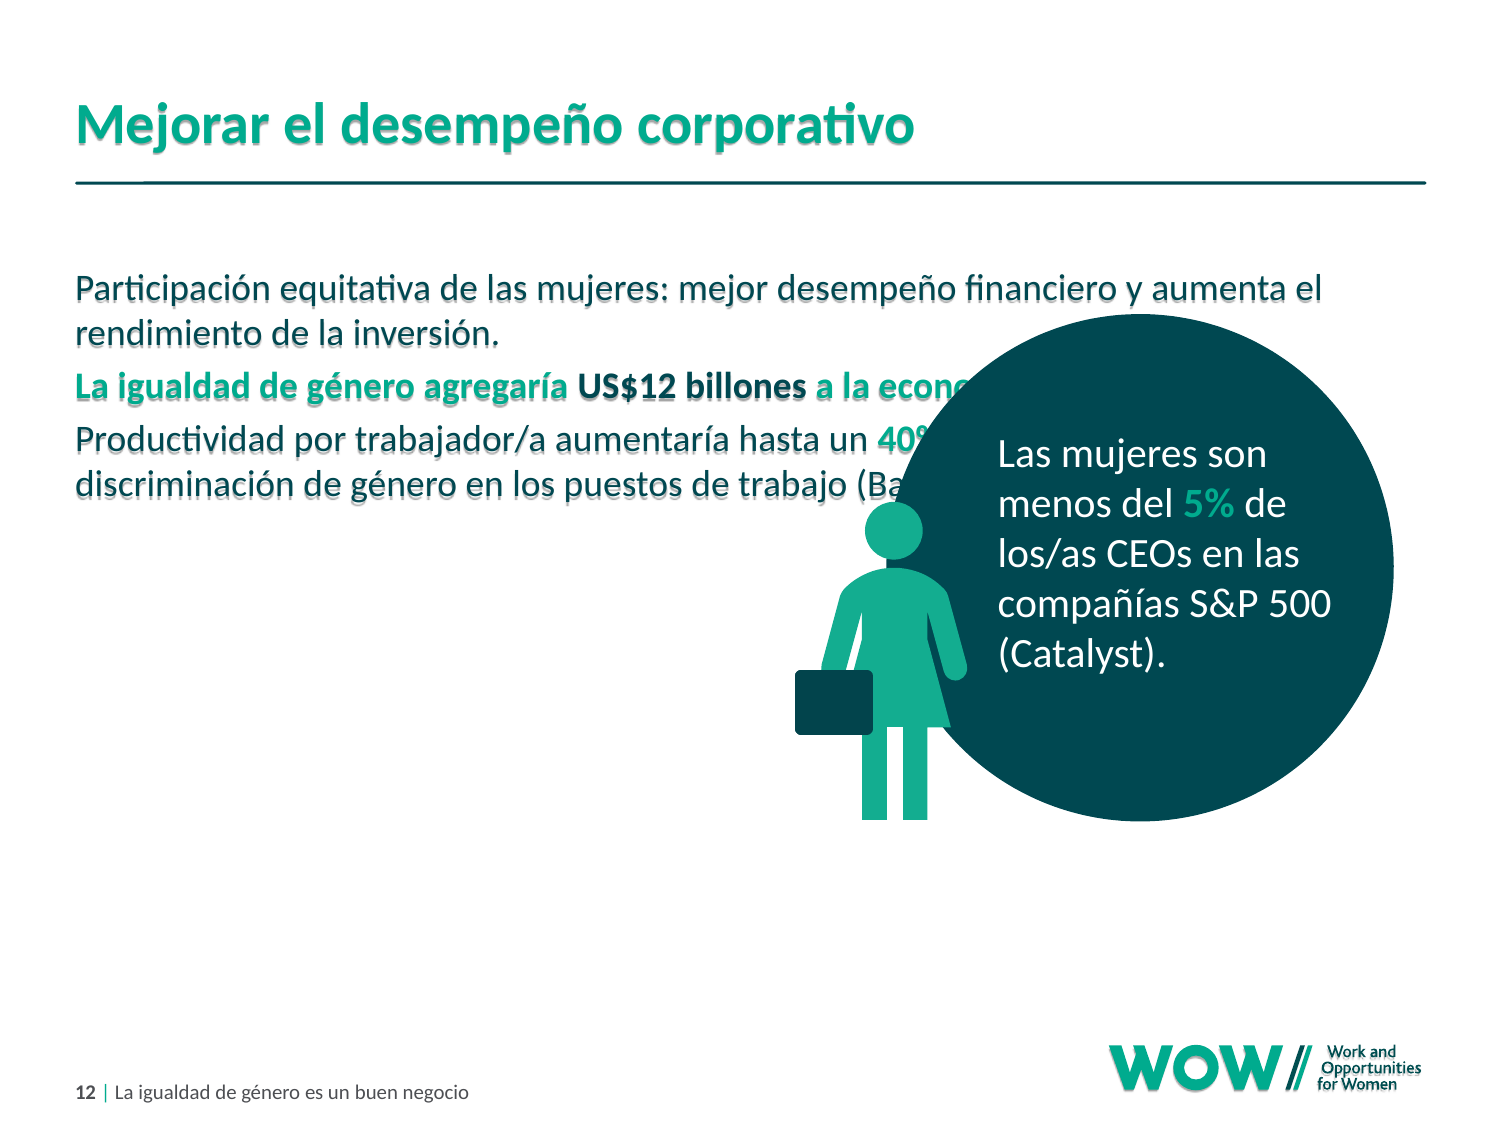

Mejorar el desempeño corporativo
# Participación equitativa de las mujeres: mejor desempeño financiero y aumenta el rendimiento de la inversión.
La igualdad de género agregaría US$12 billones a la economía global.
Productividad por trabajador/a aumentaría hasta un 40% si se eliminara la discriminación de género en los puestos de trabajo (Banco Mundial).
Las mujeres son menos del 5% de los/as CEOs en las compañías S&P 500 (Catalyst).
12 | La igualdad de género es un buen negocio